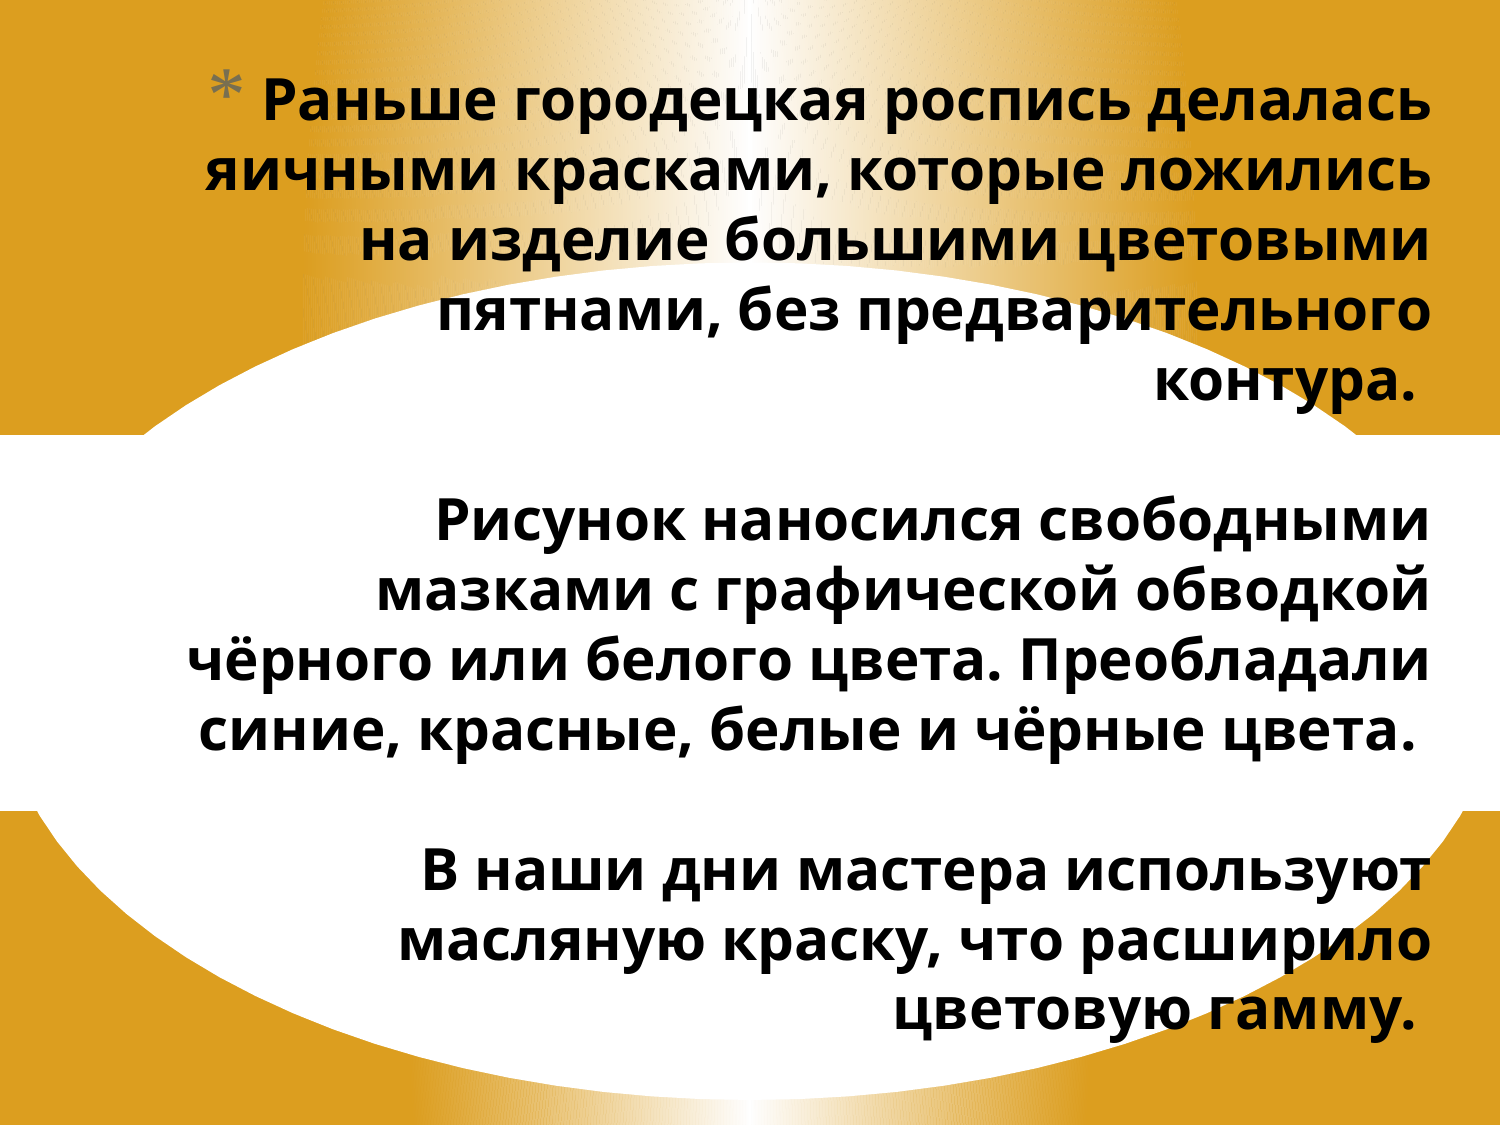

# Раньше городецкая роспись делалась яичными красками, которые ложились на изделие большими цветовыми пятнами, без предварительного контура.  Рисунок наносился свободными мазками с графической обводкой чёрного или белого цвета. Преобладали синие, красные, белые и чёрные цвета.  В наши дни мастера используют масляную краску, что расширило цветовую гамму.